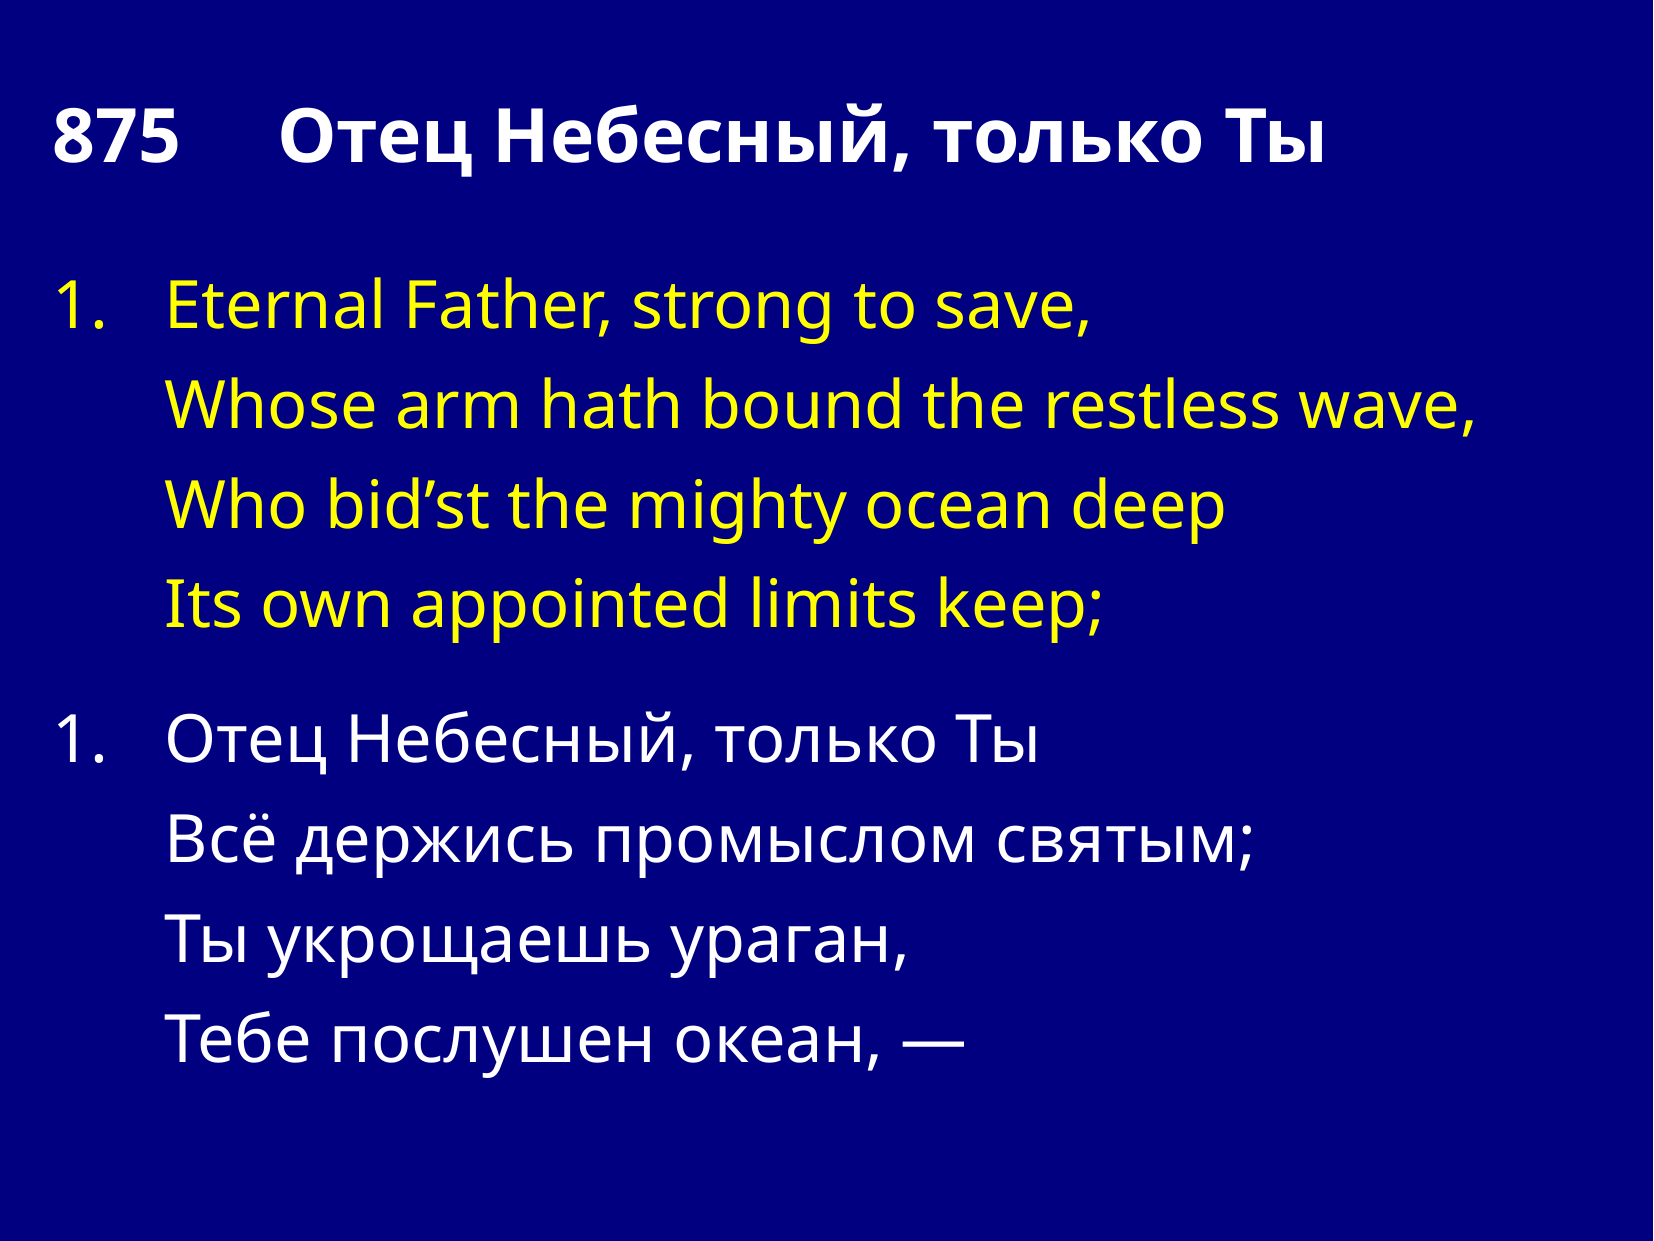

875	Отец Небесный, только Ты
1.	Eternal Father, strong to save,
	Whose arm hath bound the restless wave,
	Who bid’st the mighty ocean deep
	Its own appointed limits keep;
1.	Отец Небесный, только Ты
	Всё держись промыслом святым;
	Ты укрощаешь ураган,
	Тебе послушен океан, ―